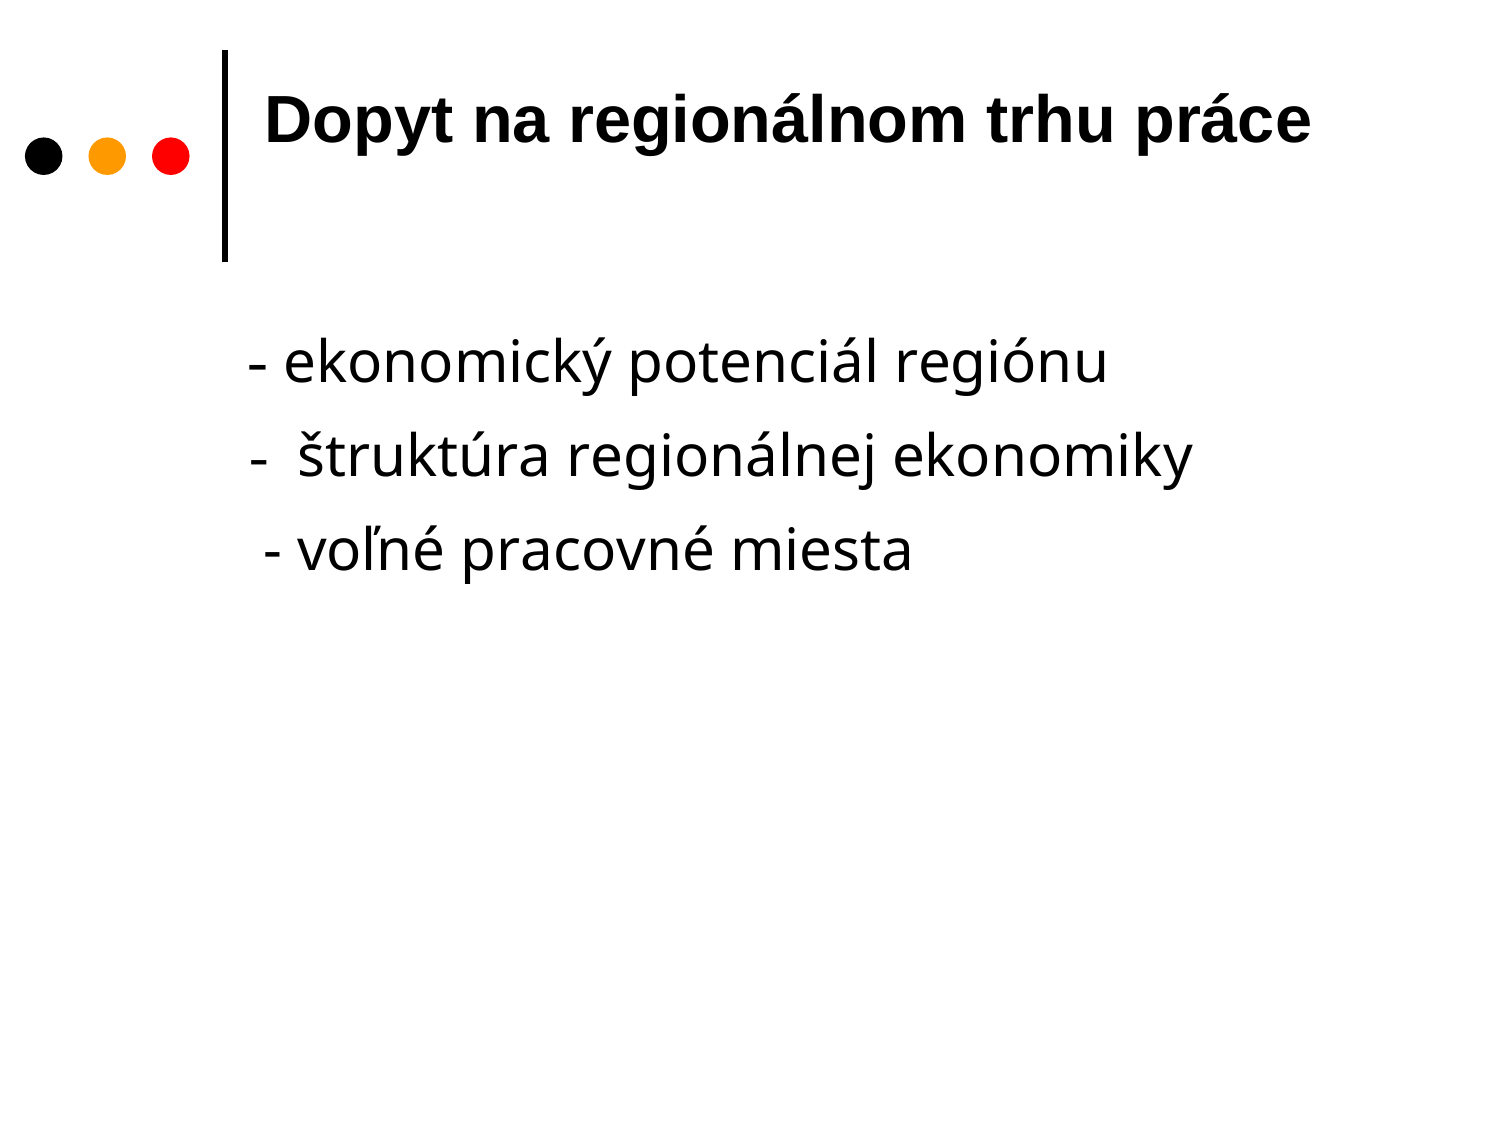

# Dopyt na regionálnom trhu práce
   - ekonomický potenciál regiónu
 - štruktúra regionálnej ekonomiky
 - voľné pracovné miesta